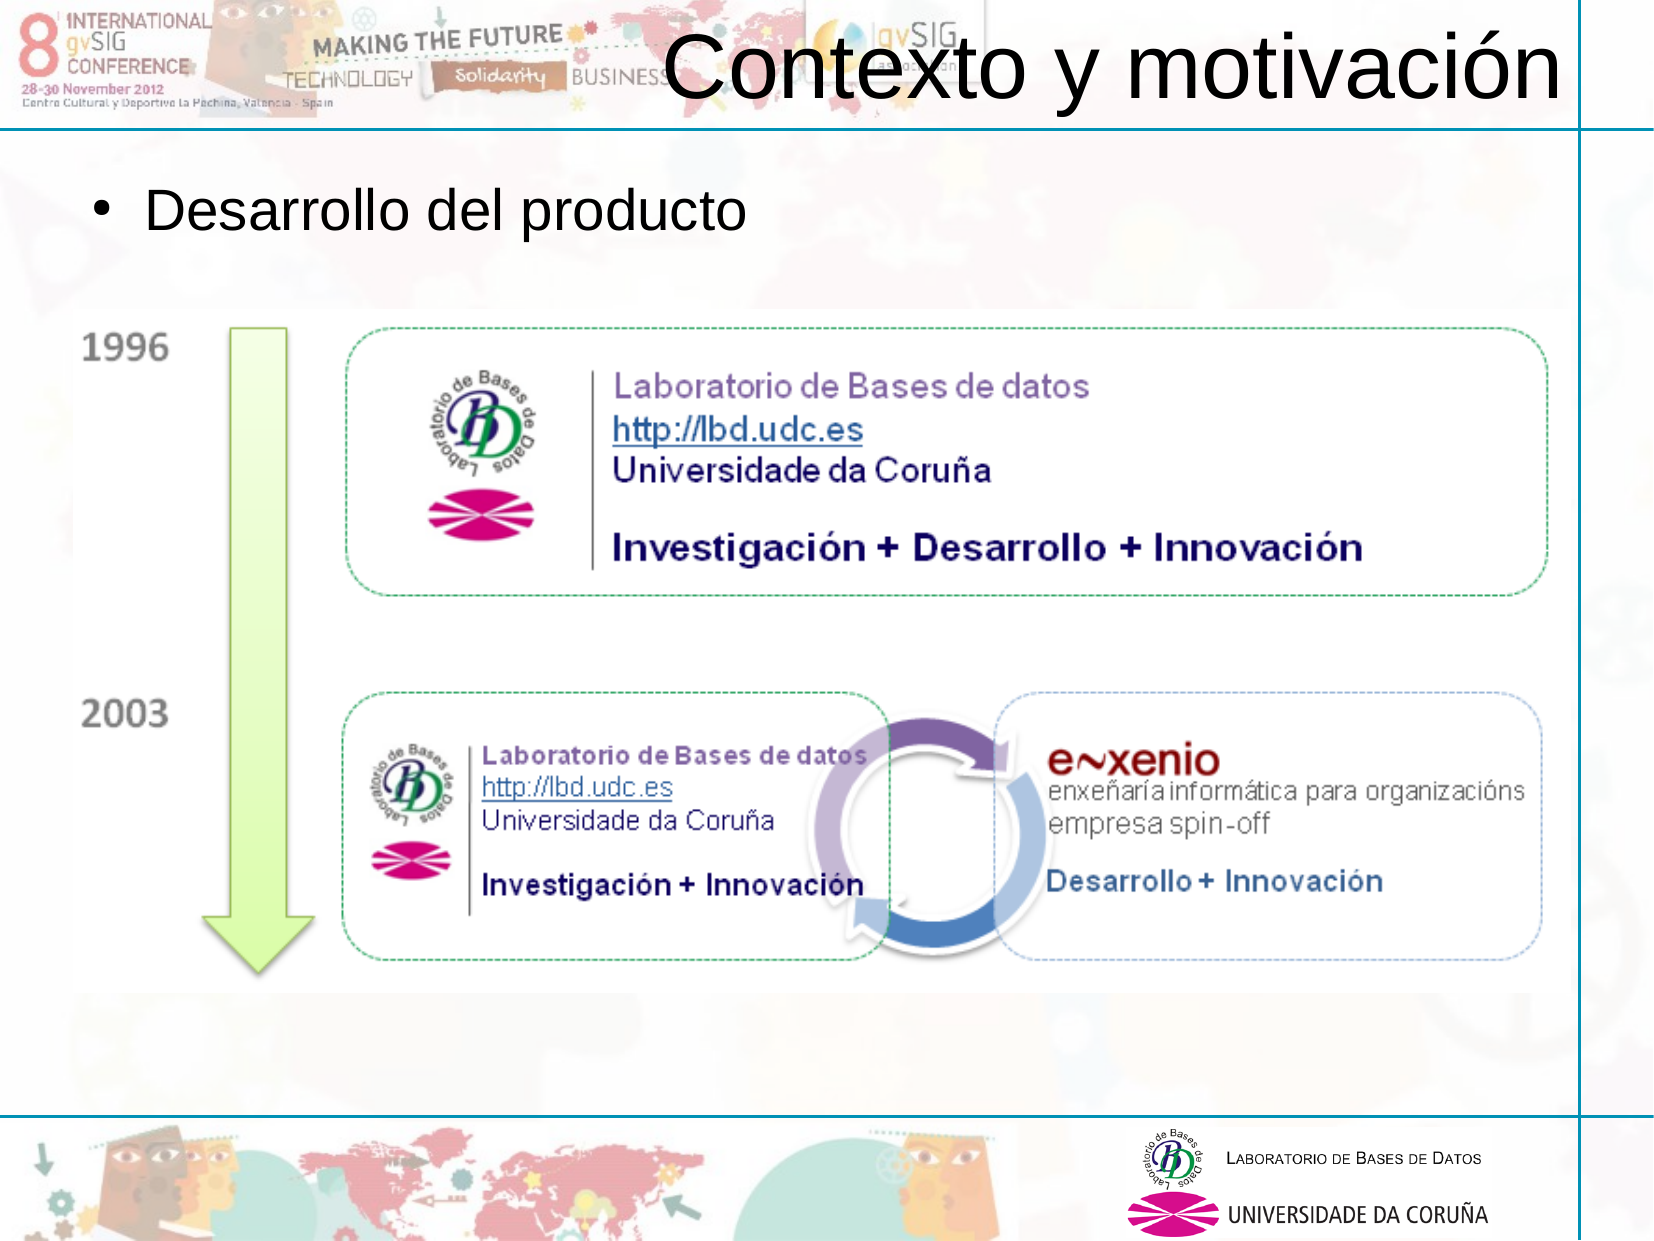

Contexto y motivación
# Desarrollo del producto